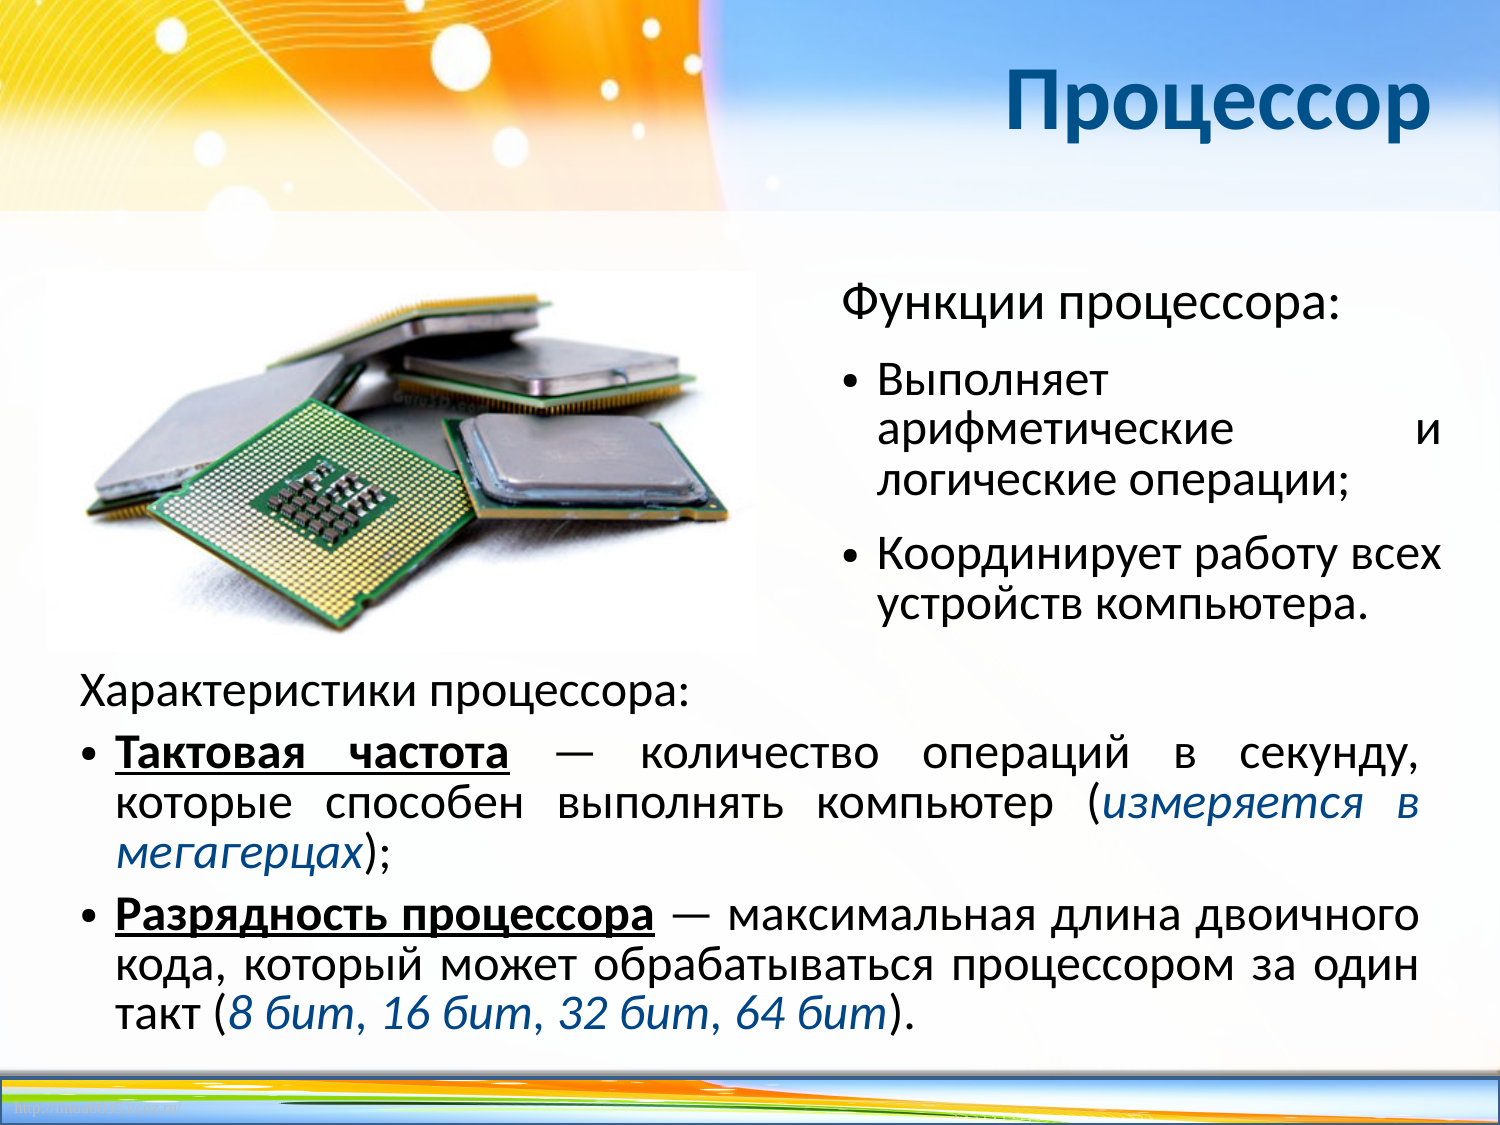

# Процессор
Функции процессора:
Выполняет арифметические и логические операции;
Координирует работу всех устройств компьютера.
Характеристики процессора:
Тактовая частота — количество операций в секунду, которые способен выполнять компьютер (измеряется в мегагерцах);
Разрядность процессора — максимальная длина двоичного кода, который может обрабатываться процессором за один такт (8 бит, 16 бит, 32 бит, 64 бит).